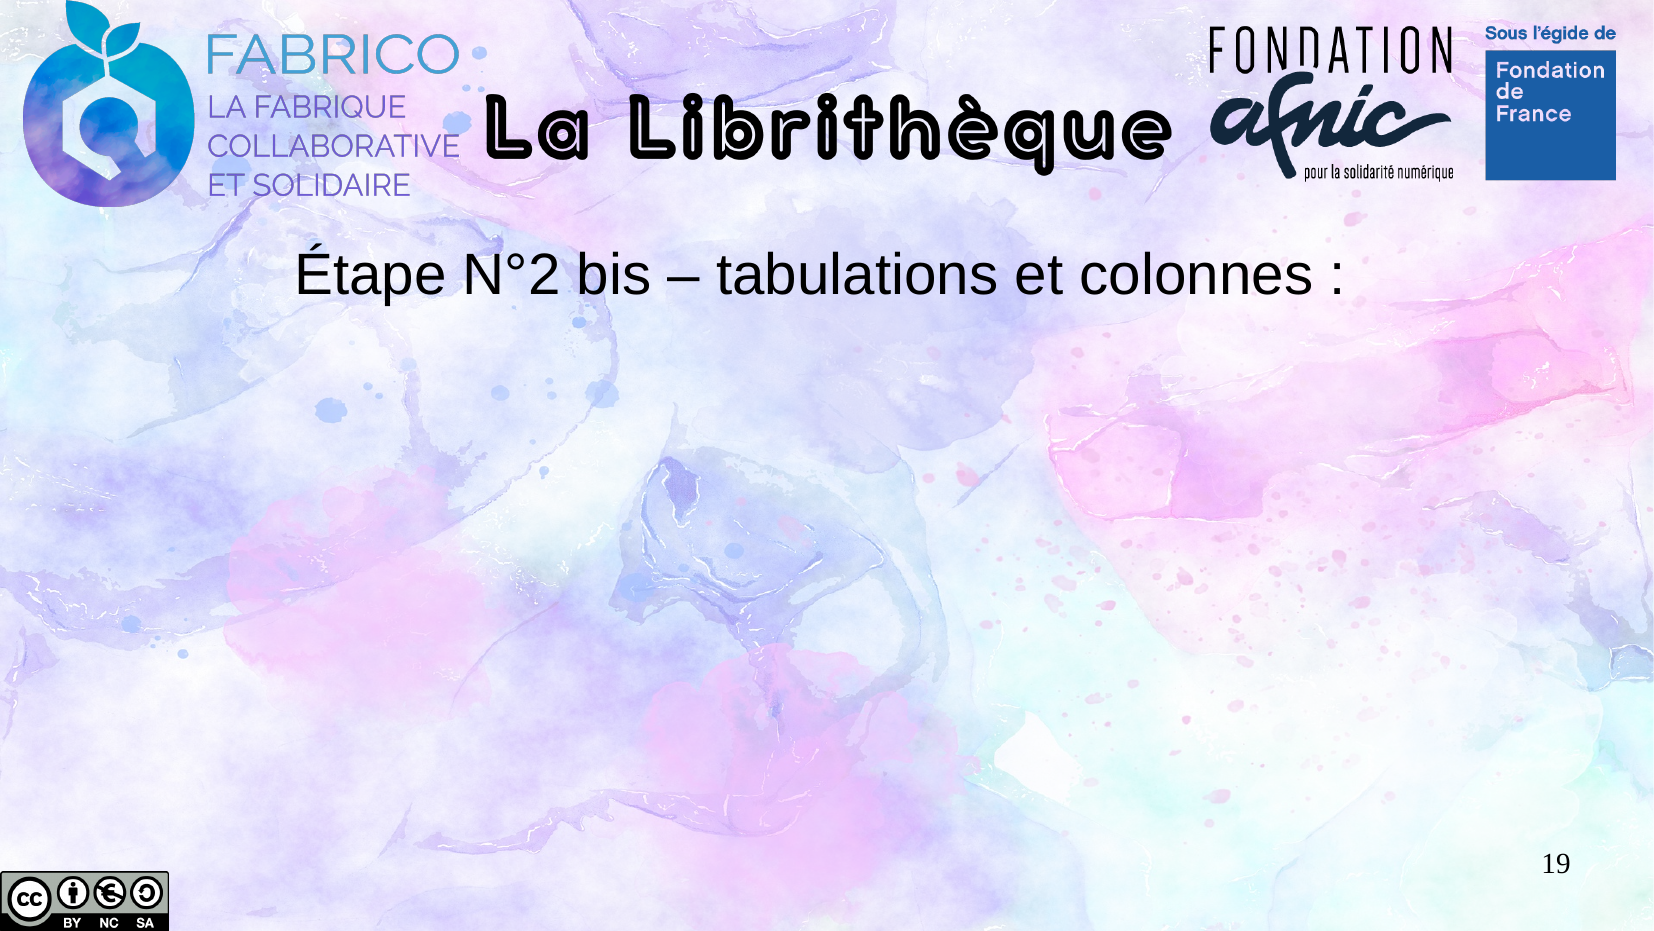

# Étape N°2 bis – tabulations et colonnes :
19